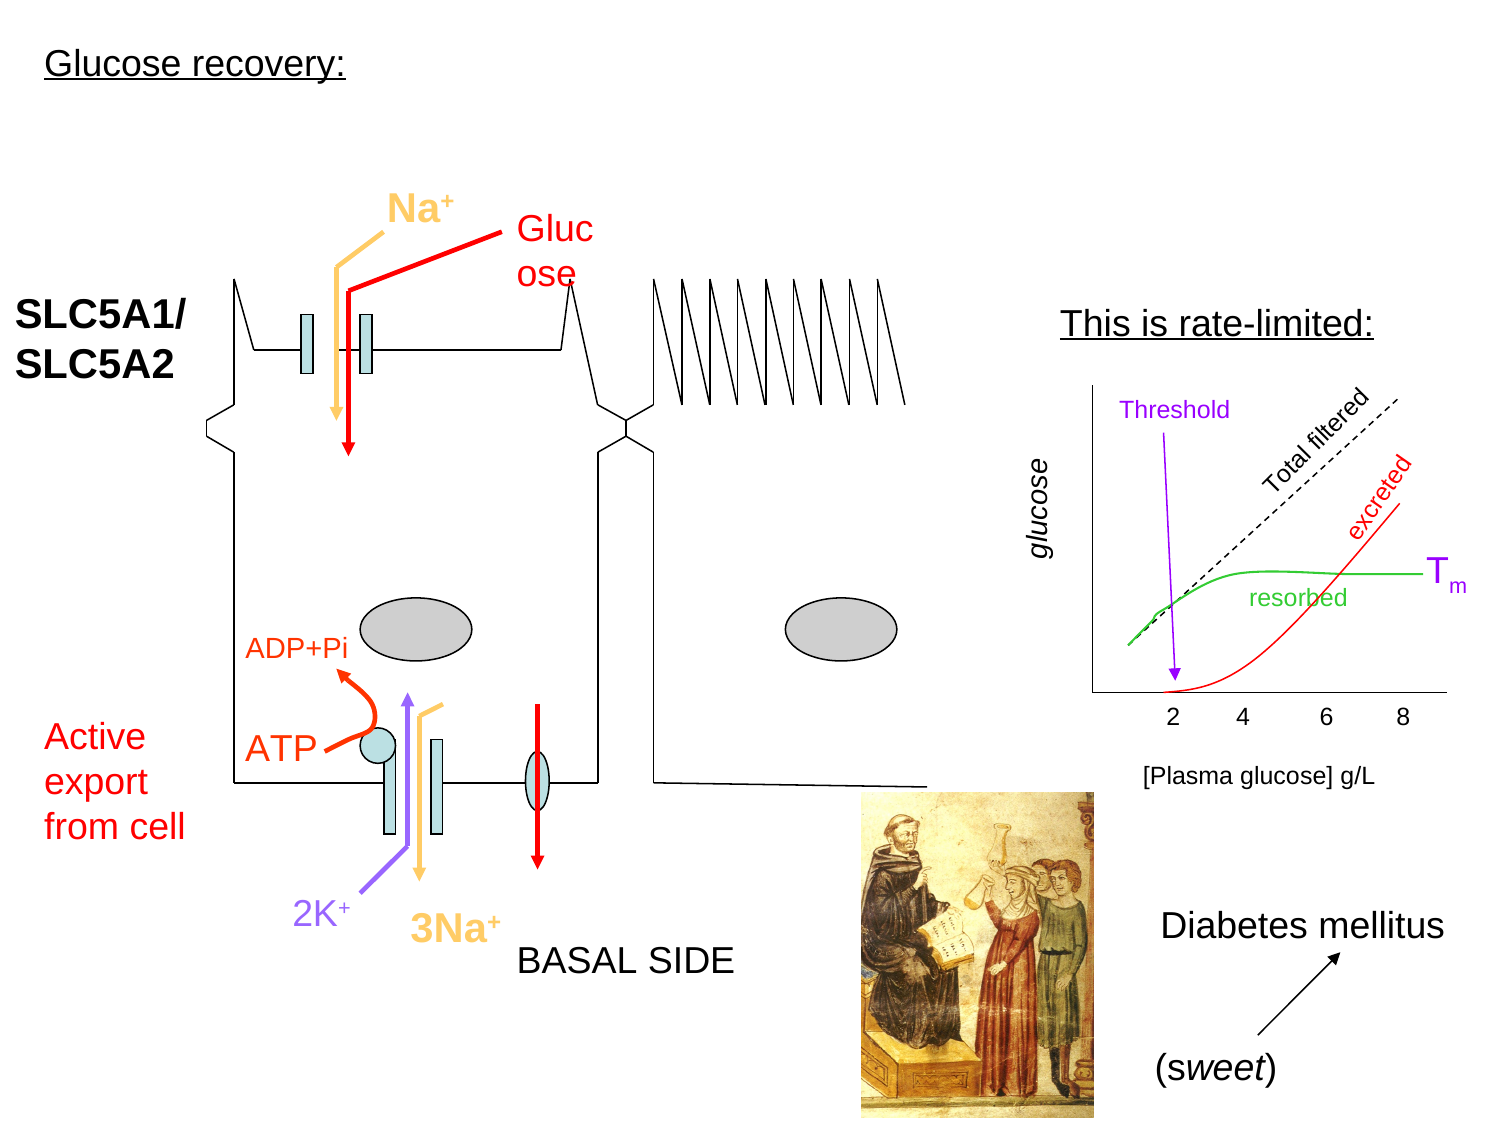

Glucose recovery:
Na+
Glucose
SLC5A1/ SLC5A2
This is rate-limited:
Total filtered
Threshold
glucose
excreted
Tm
resorbed
ADP+Pi
ATP
2K+
3Na+
2 4 6 8
Active export from cell
[Plasma glucose] g/L
Diabetes mellitus
BASAL SIDE
(sweet)